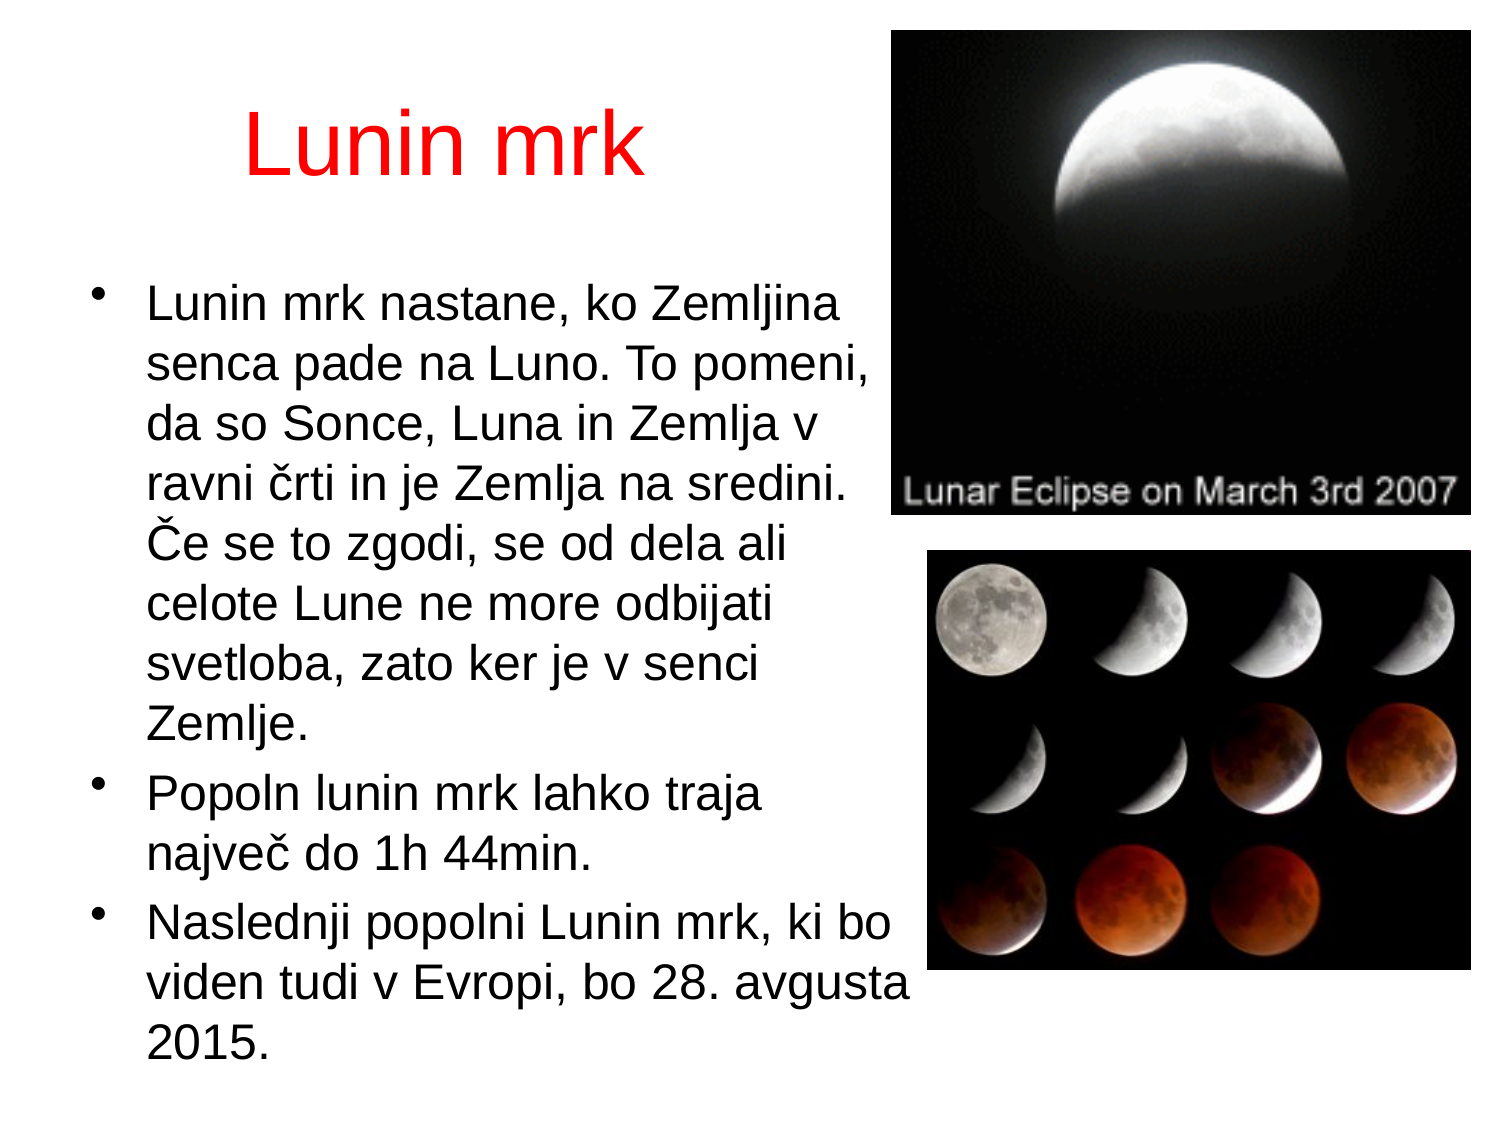

# Lunin mrk
Lunin mrk nastane, ko Zemljina senca pade na Luno. To pomeni, da so Sonce, Luna in Zemlja v ravni črti in je Zemlja na sredini. Če se to zgodi, se od dela ali celote Lune ne more odbijati svetloba, zato ker je v senci Zemlje.
Popoln lunin mrk lahko traja največ do 1h 44min.
Naslednji popolni Lunin mrk, ki bo viden tudi v Evropi, bo 28. avgusta 2015.